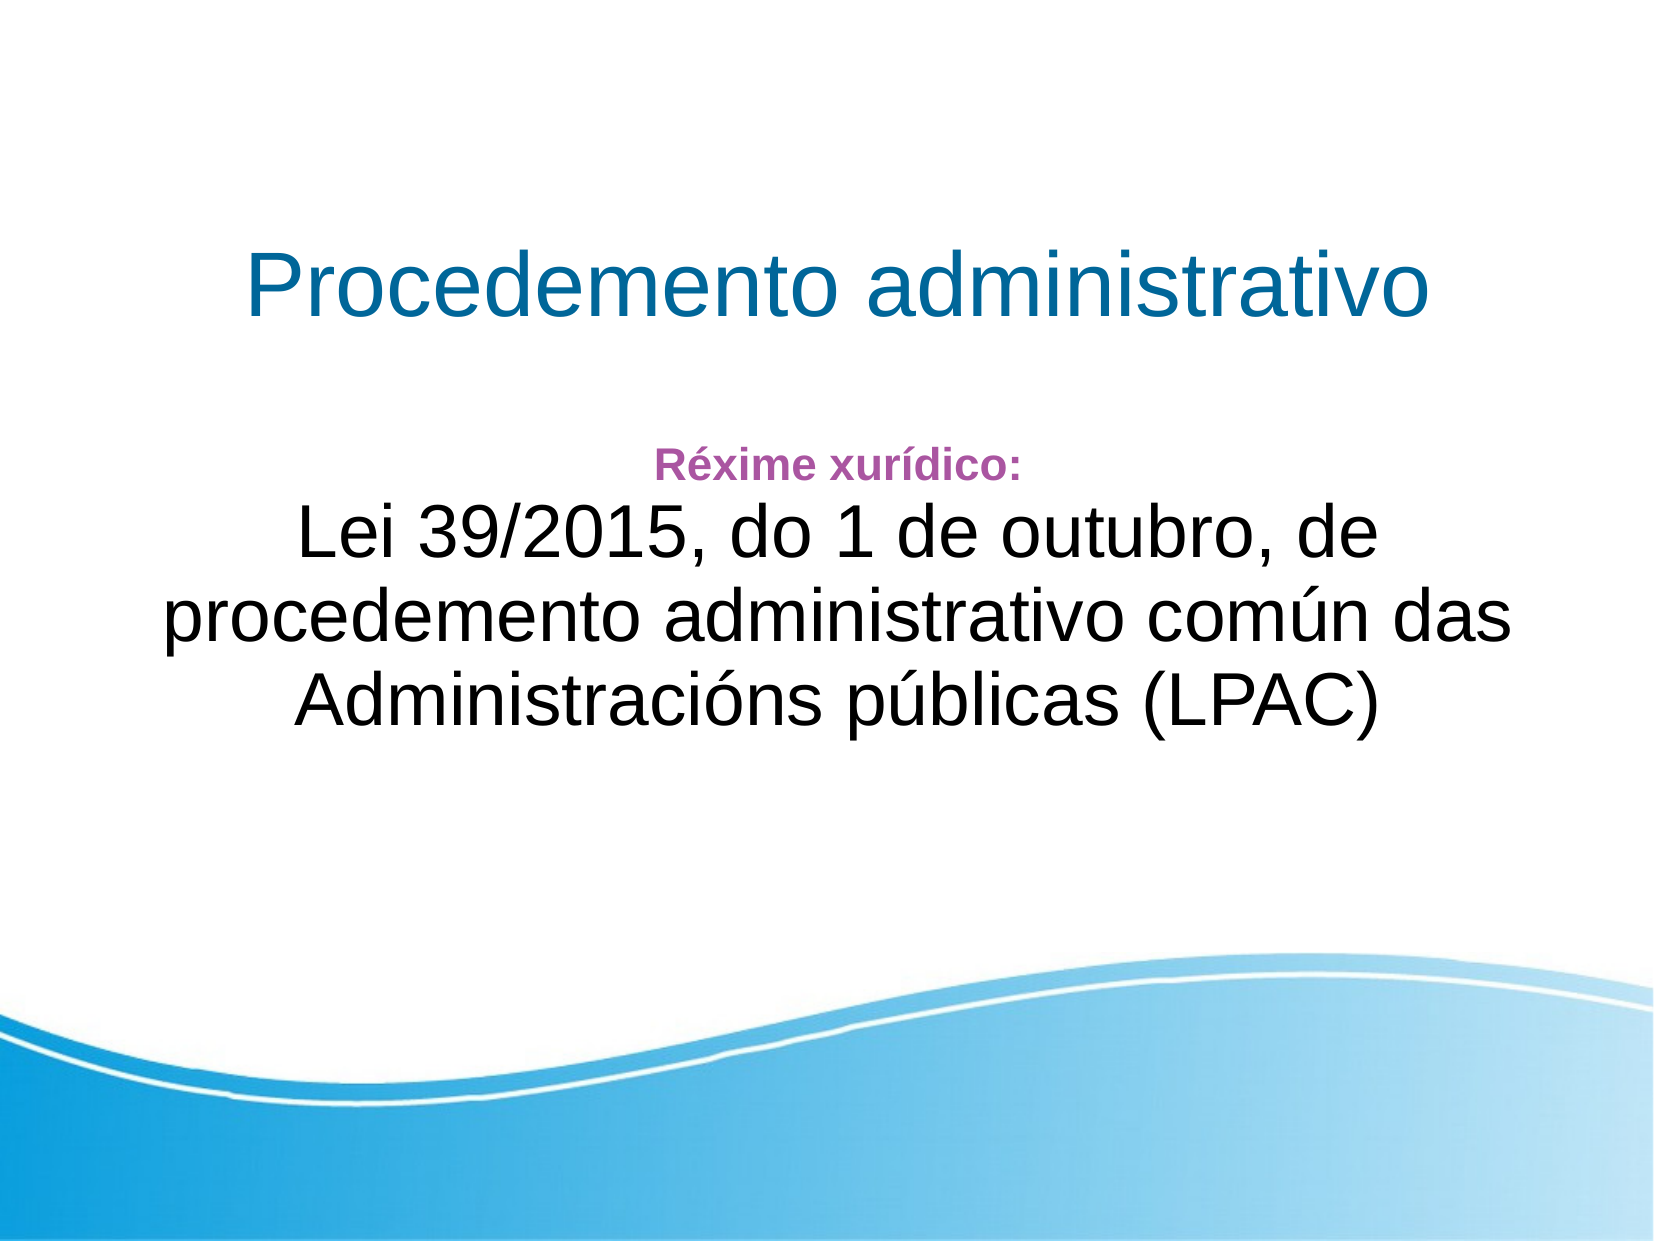

# Procedemento administrativo Réxime xurídico: Lei 39/2015, do 1 de outubro, de procedemento administrativo común das Administracións públicas (LPAC)